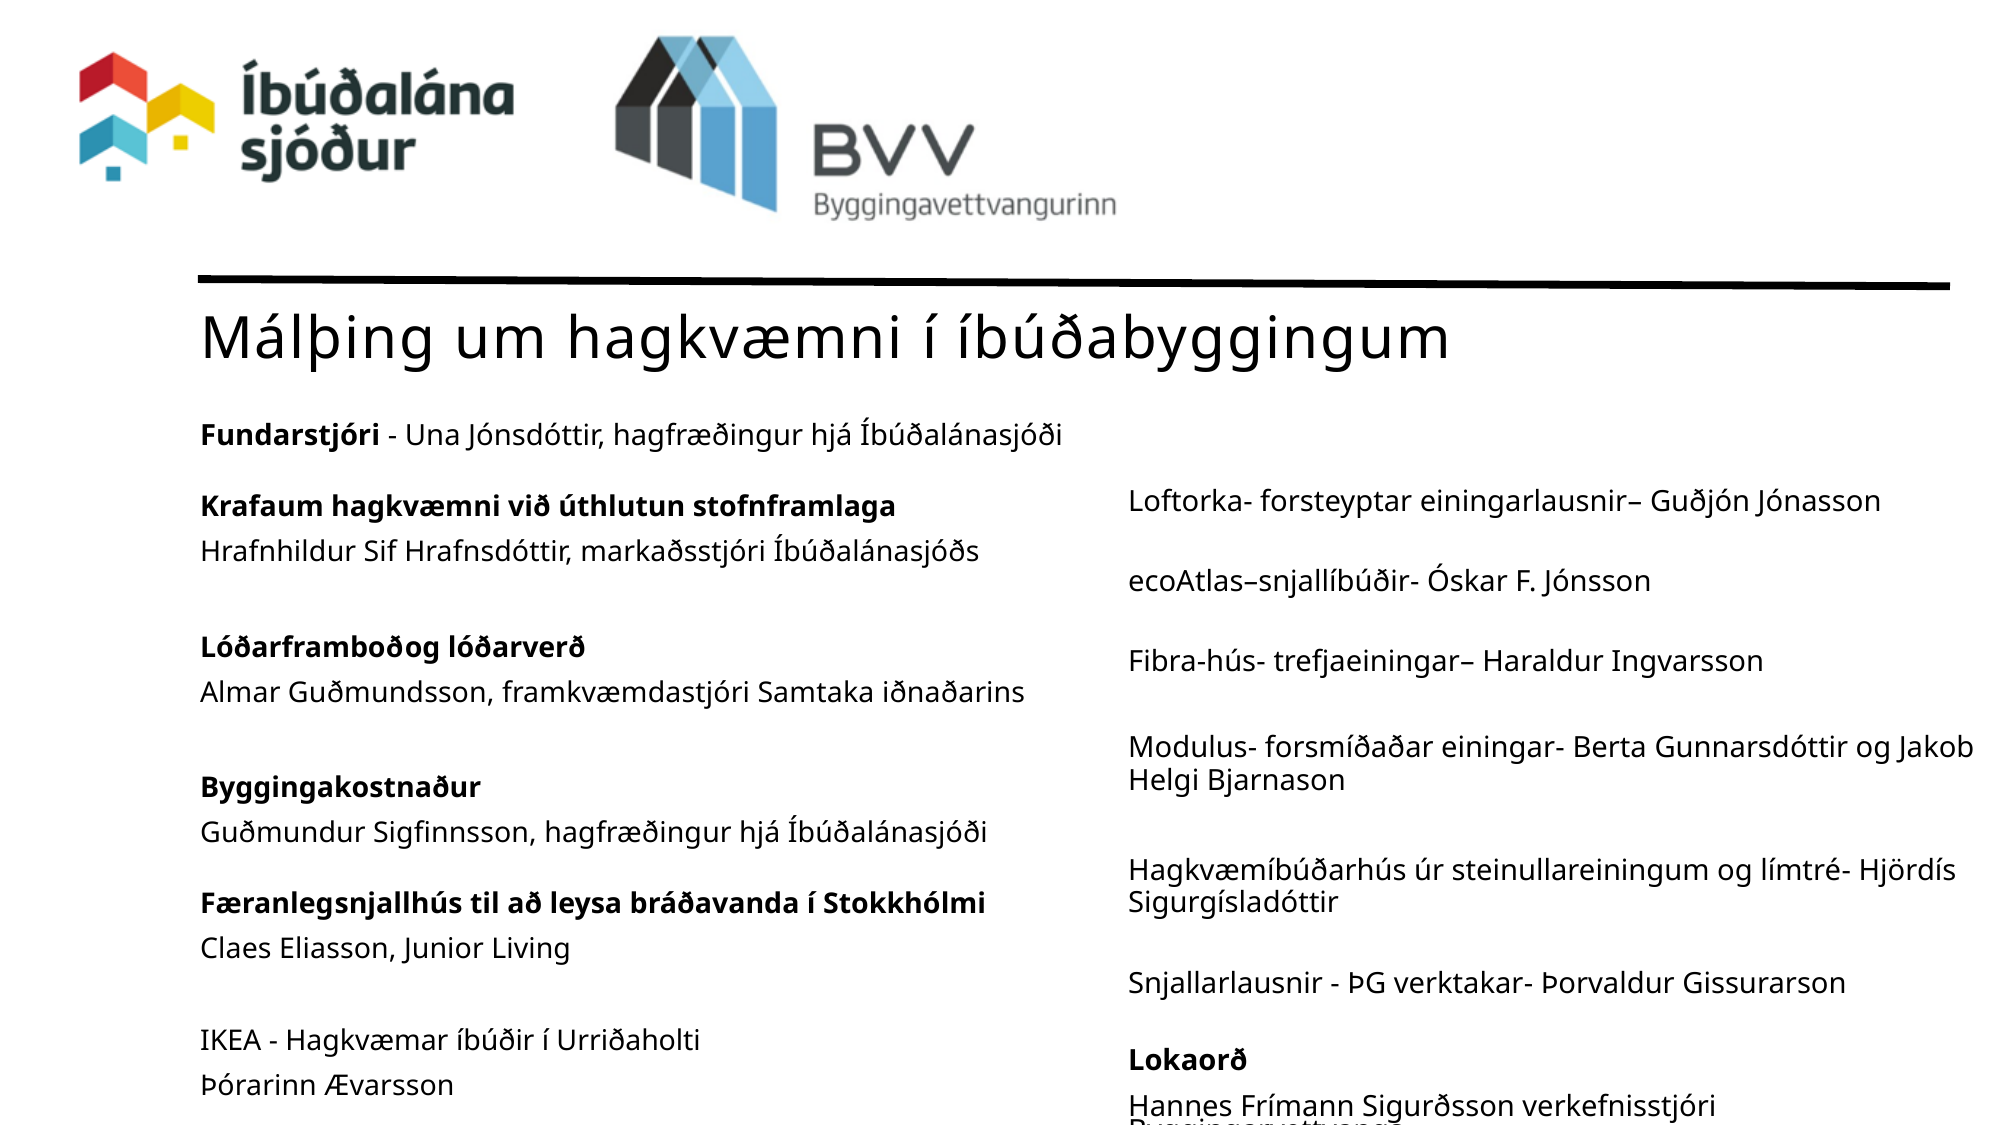

Málþing um hagkvæmni í íbúðabyggingum
Fundarstjóri - Una Jónsdóttir, hagfræðingur hjá Íbúðalánasjóði
Loftorka- forsteyptar einingarlausnir– Guðjón Jónasson
ecoAtlas–snjallíbúðir- Óskar F. Jónsson
Fibra-hús- trefjaeiningar– Haraldur Ingvarsson
Modulus- forsmíðaðar einingar- Berta Gunnarsdóttir og Jakob Helgi Bjarnason
Hagkvæmíbúðarhús úr steinullareiningum og límtré- Hjördís Sigurgísladóttir
Snjallarlausnir - ÞG verktakar- Þorvaldur Gissurarson
Lokaorð
Hannes Frímann Sigurðsson verkefnisstjóri Byggingarvettvangs
Krafaum hagkvæmni við úthlutun stofnframlaga
Hrafnhildur Sif Hrafnsdóttir, markaðsstjóri Íbúðalánasjóðs
Lóðarframboðog lóðarverð
Almar Guðmundsson, framkvæmdastjóri Samtaka iðnaðarins
Byggingakostnaður
Guðmundur Sigfinnsson, hagfræðingur hjá Íbúðalánasjóði
Færanlegsnjallhús til að leysa bráðavanda í Stokkhólmi
Claes Eliasson, Junior Living
IKEA - Hagkvæmar íbúðir í Urriðaholti
Þórarinn Ævarsson